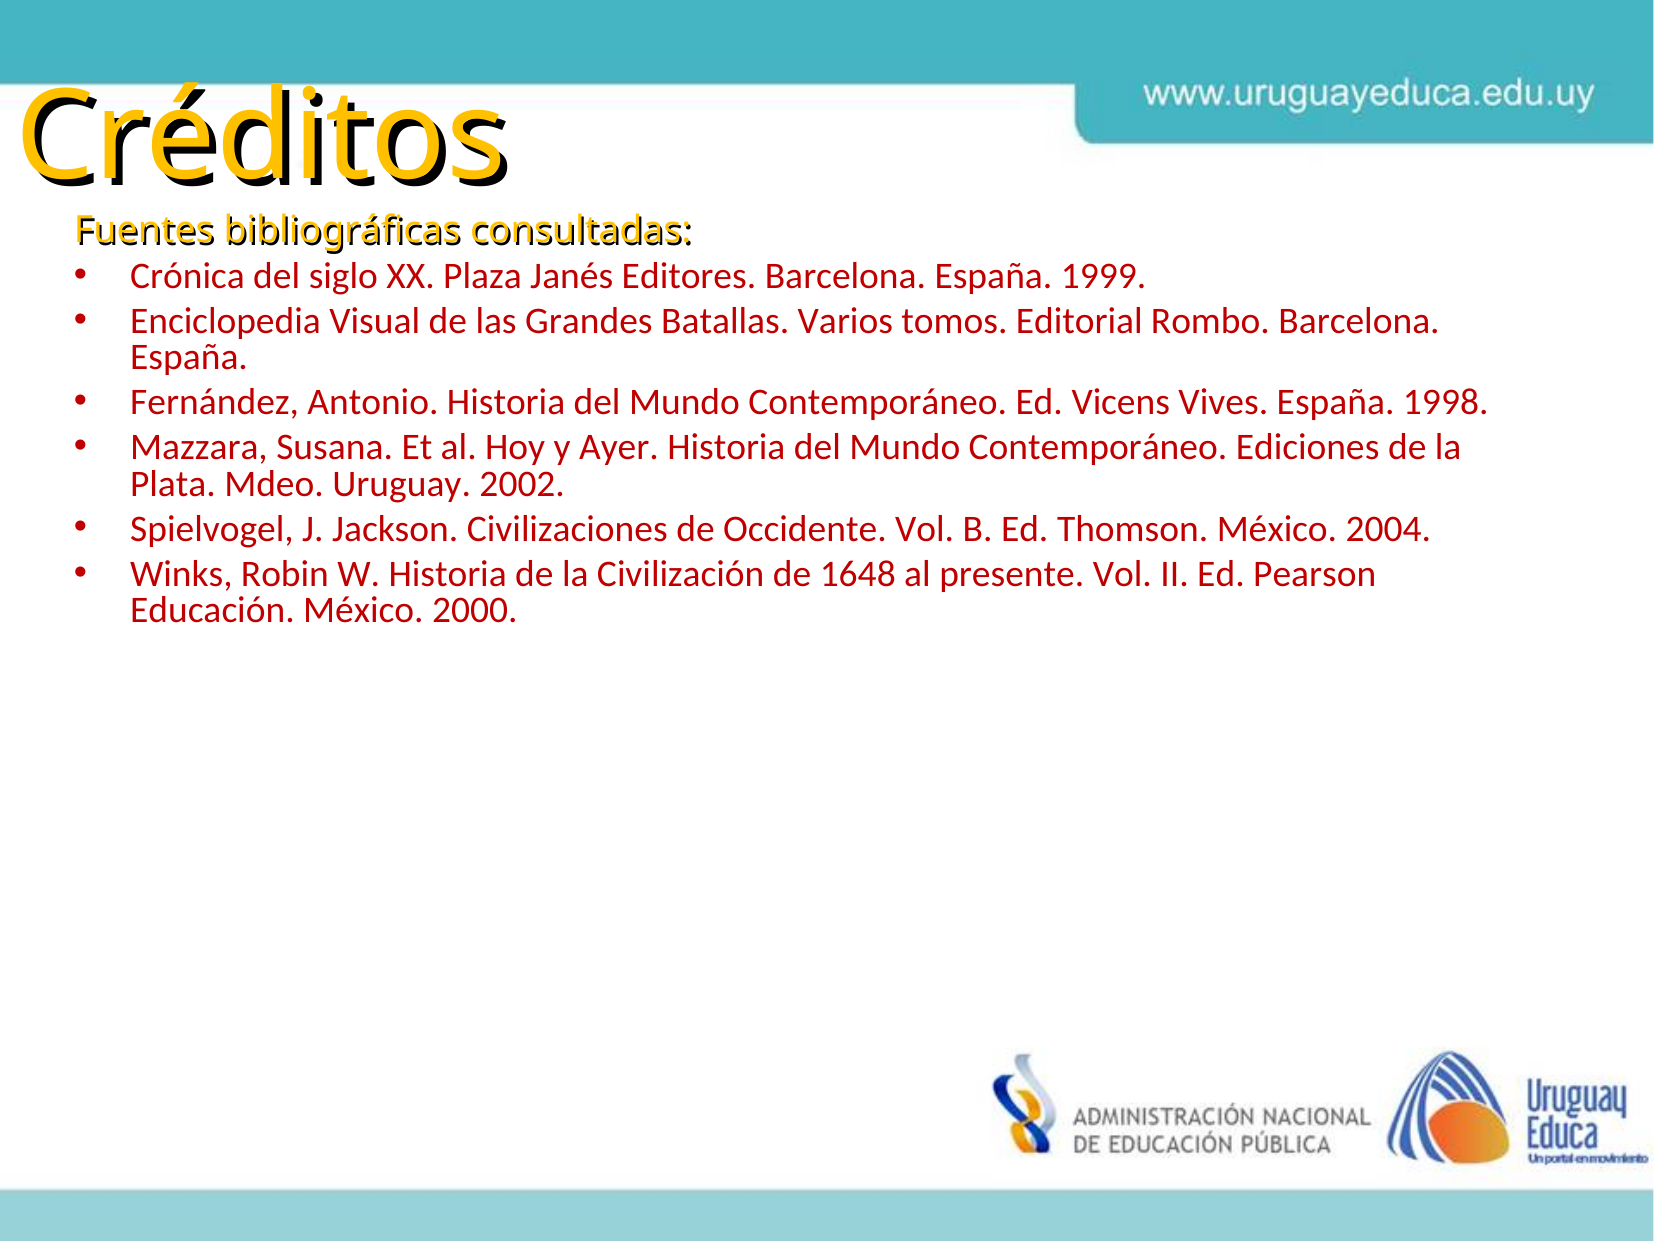

# Créditos
Fuentes bibliográficas consultadas:
Crónica del siglo XX. Plaza Janés Editores. Barcelona. España. 1999.
Enciclopedia Visual de las Grandes Batallas. Varios tomos. Editorial Rombo. Barcelona. España.
Fernández, Antonio. Historia del Mundo Contemporáneo. Ed. Vicens Vives. España. 1998.
Mazzara, Susana. Et al. Hoy y Ayer. Historia del Mundo Contemporáneo. Ediciones de la Plata. Mdeo. Uruguay. 2002.
Spielvogel, J. Jackson. Civilizaciones de Occidente. Vol. B. Ed. Thomson. México. 2004.
Winks, Robin W. Historia de la Civilización de 1648 al presente. Vol. II. Ed. Pearson Educación. México. 2000.